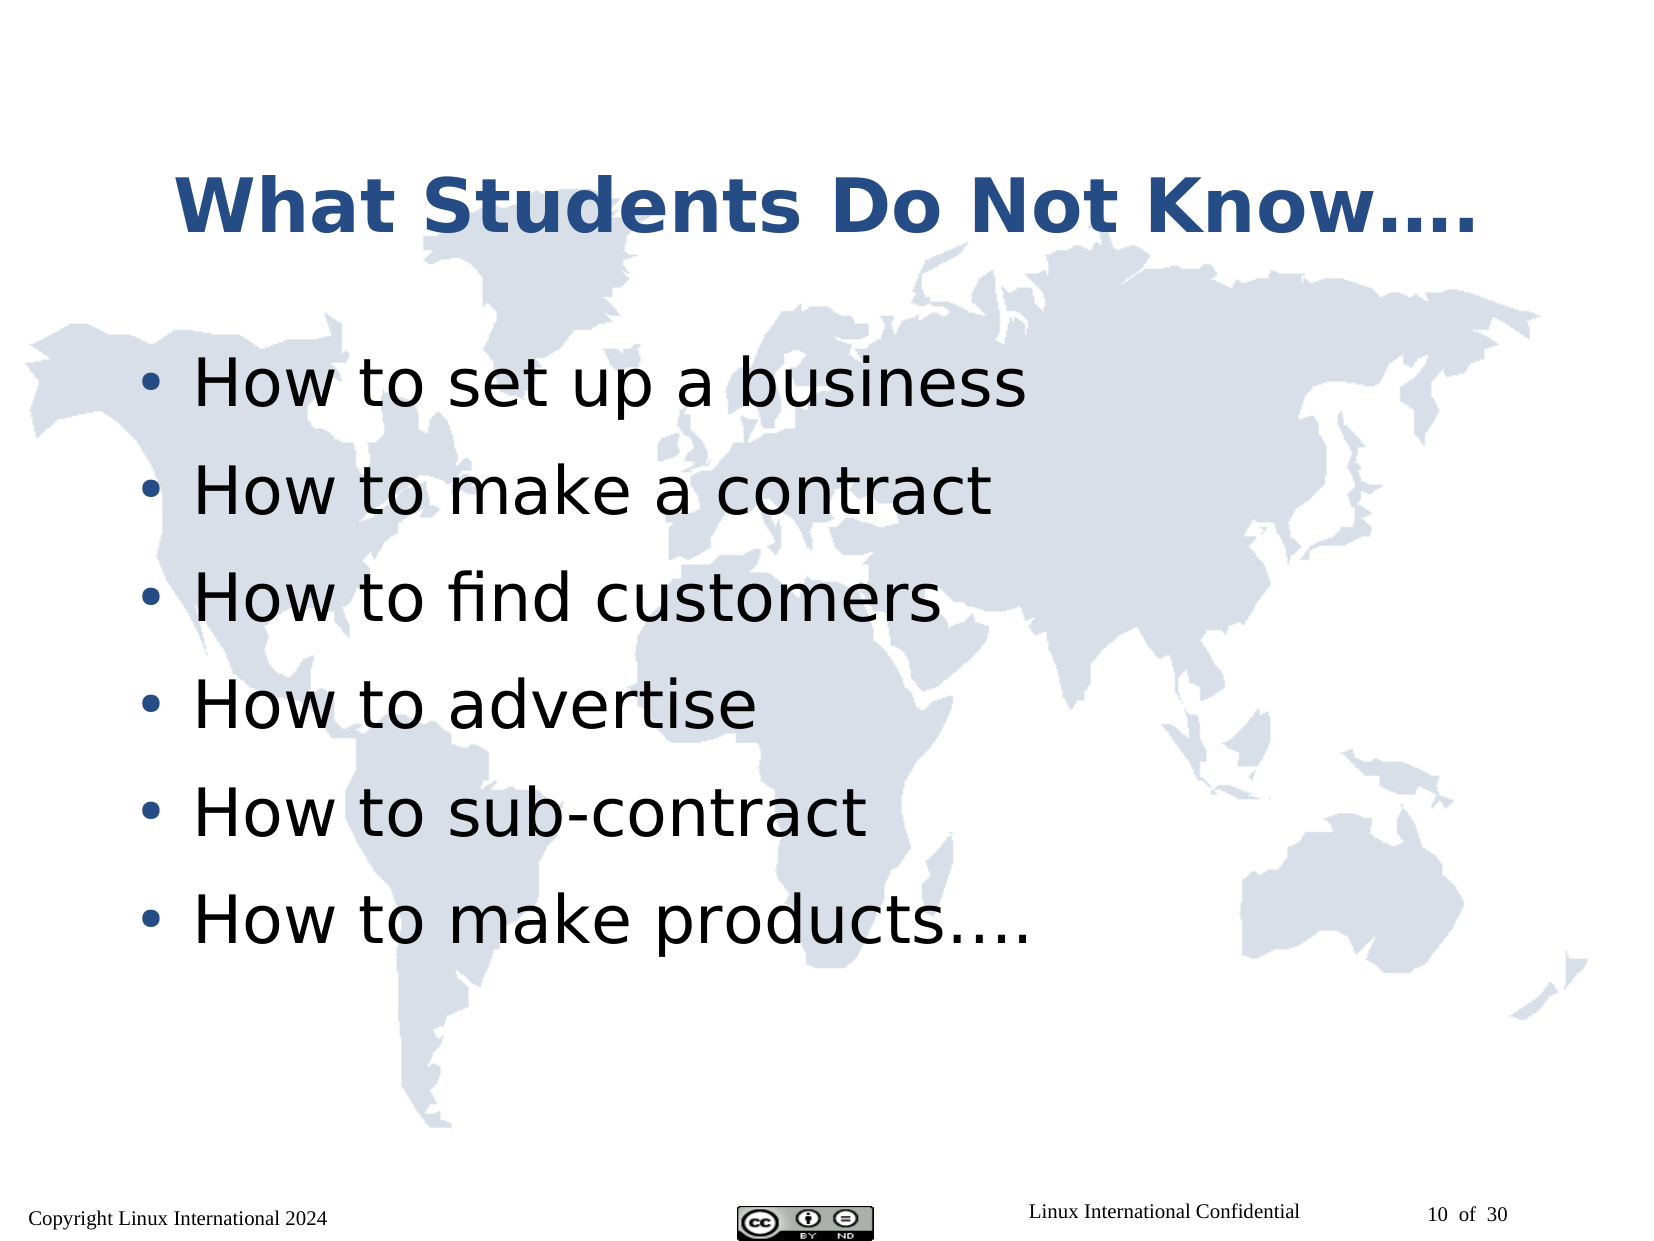

# What Students Do Not Know….
How to set up a business
How to make a contract
How to find customers
How to advertise
How to sub-contract
How to make products….